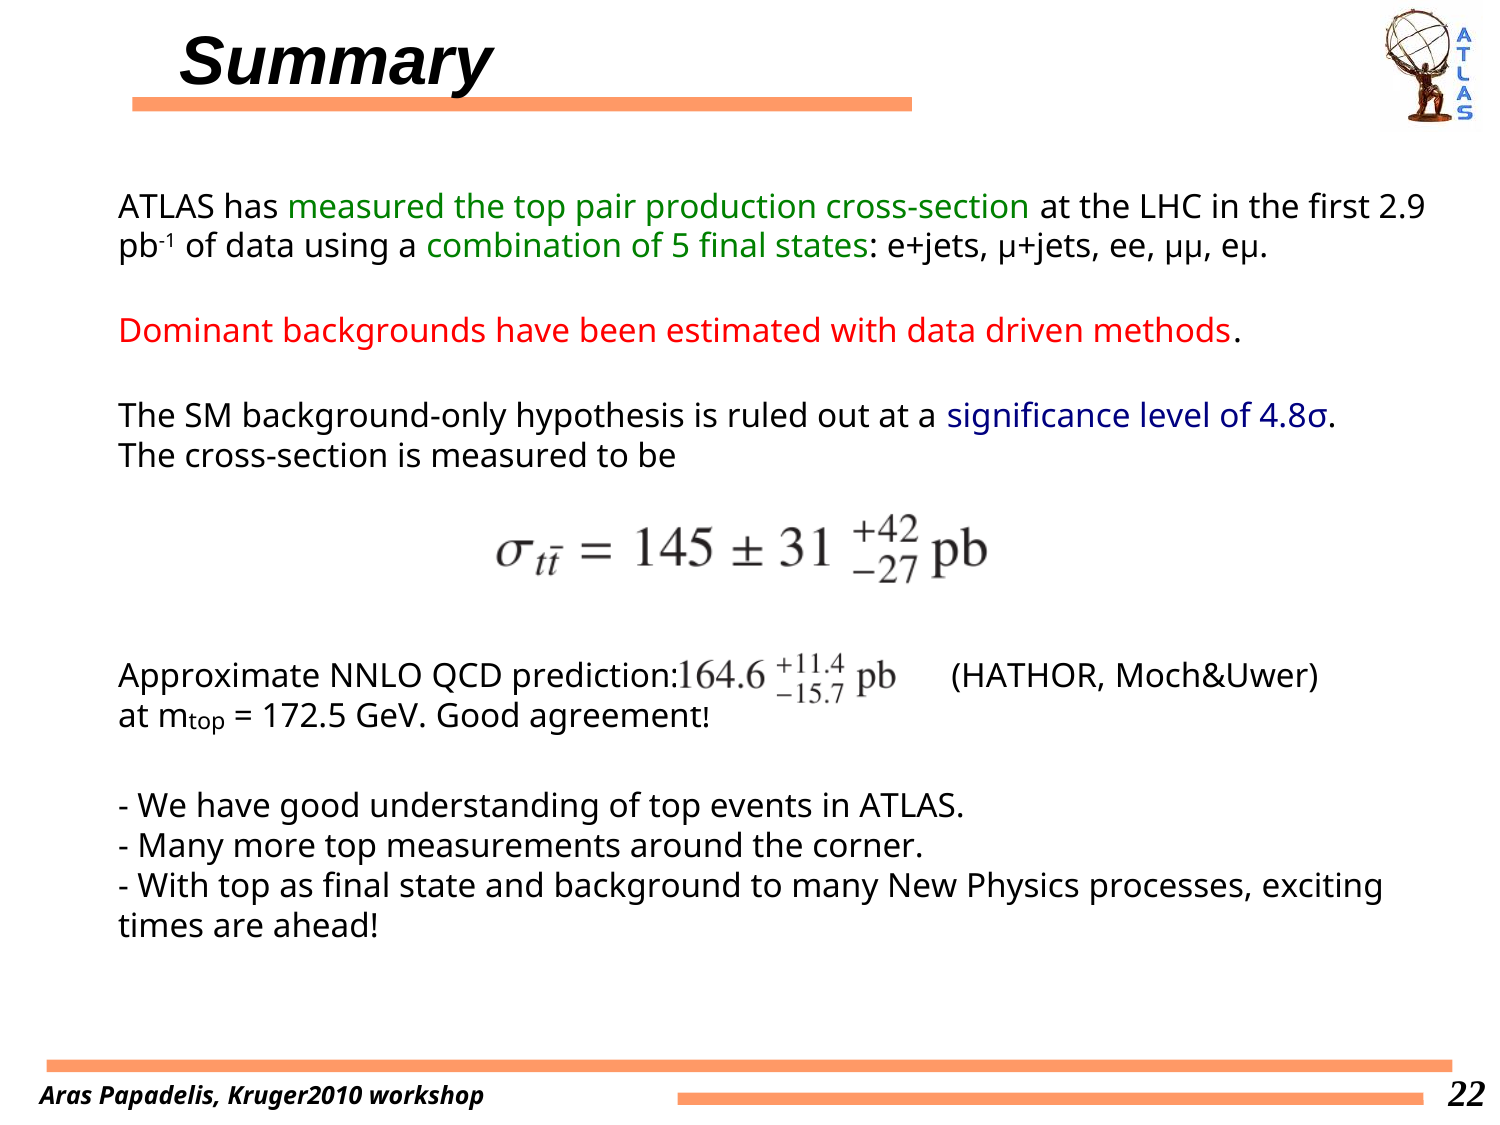

# Summary
ATLAS has measured the top pair production cross-section at the LHC in the first 2.9 pb-1 of data using a combination of 5 final states: e+jets, μ+jets, ee, μμ, eμ.
Dominant backgrounds have been estimated with data driven methods.
The SM background-only hypothesis is ruled out at a significance level of 4.8σ.
The cross-section is measured to be
Approximate NNLO QCD prediction: (HATHOR, Moch&Uwer)
at mtop = 172.5 GeV. Good agreement!
- We have good understanding of top events in ATLAS.
- Many more top measurements around the corner.
- With top as final state and background to many New Physics processes, exciting times are ahead!